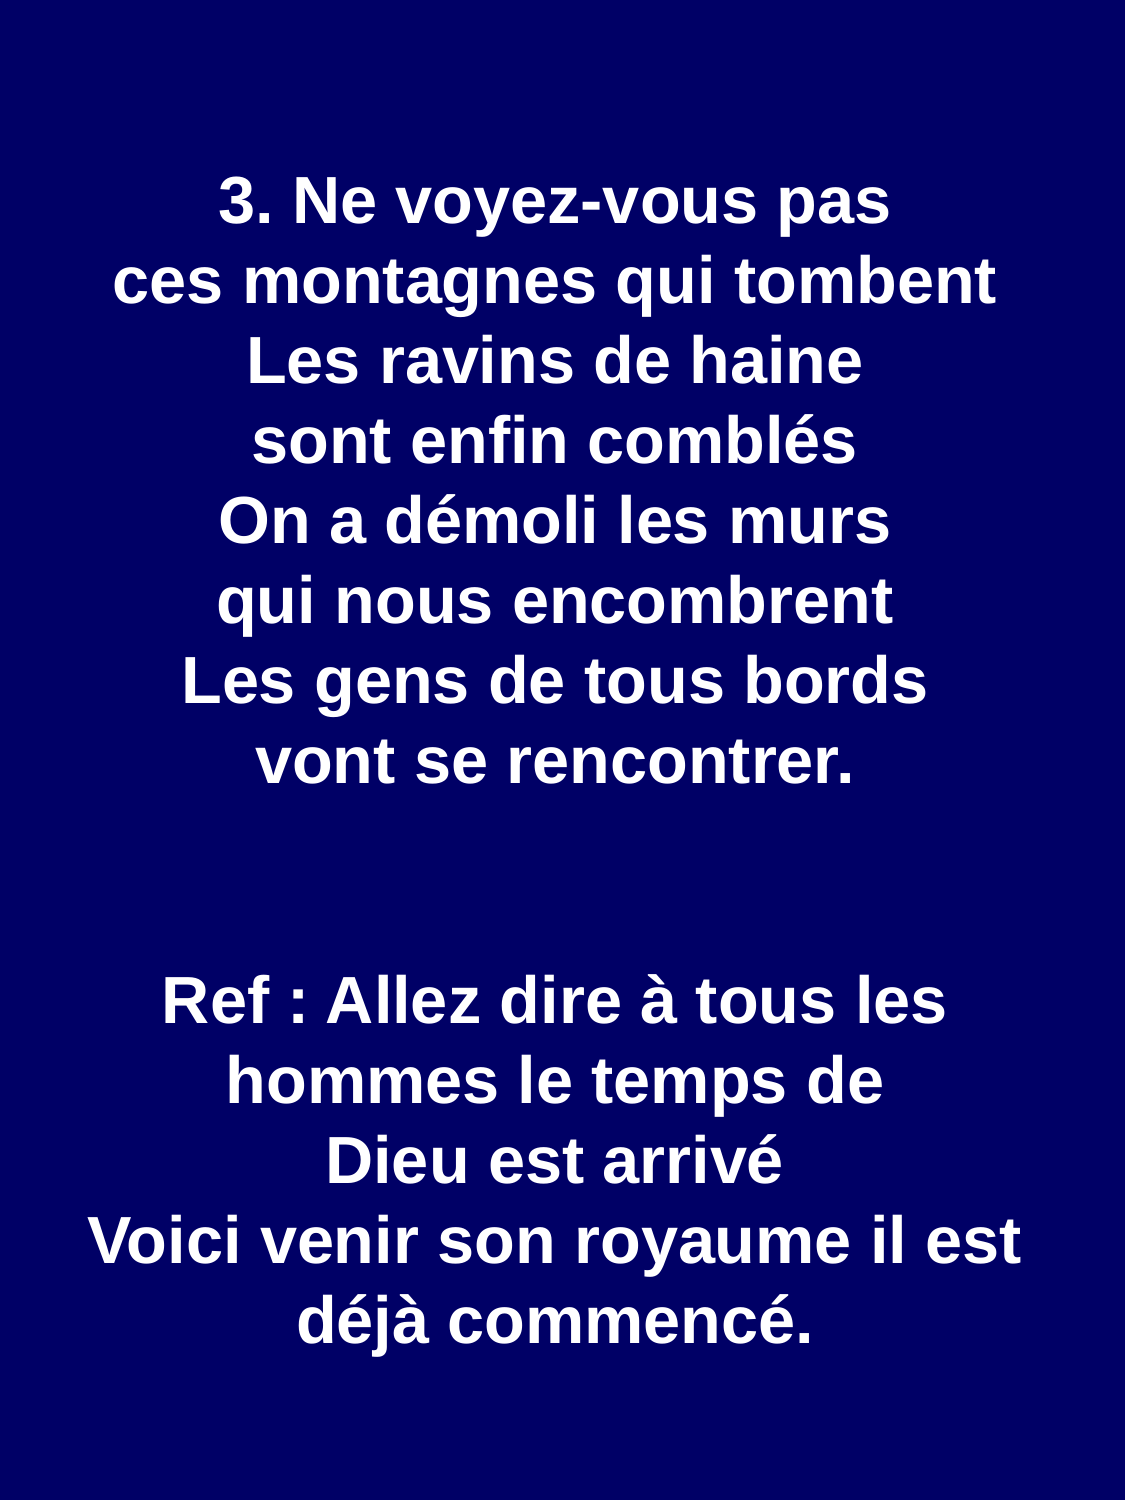

3. Ne voyez-vous pas
ces montagnes qui tombent
Les ravins de haine
sont enfin comblés
On a démoli les murs
qui nous encombrent
Les gens de tous bords
vont se rencontrer.
Ref : Allez dire à tous les hommes le temps de
Dieu est arrivé
Voici venir son royaume il est déjà commencé.